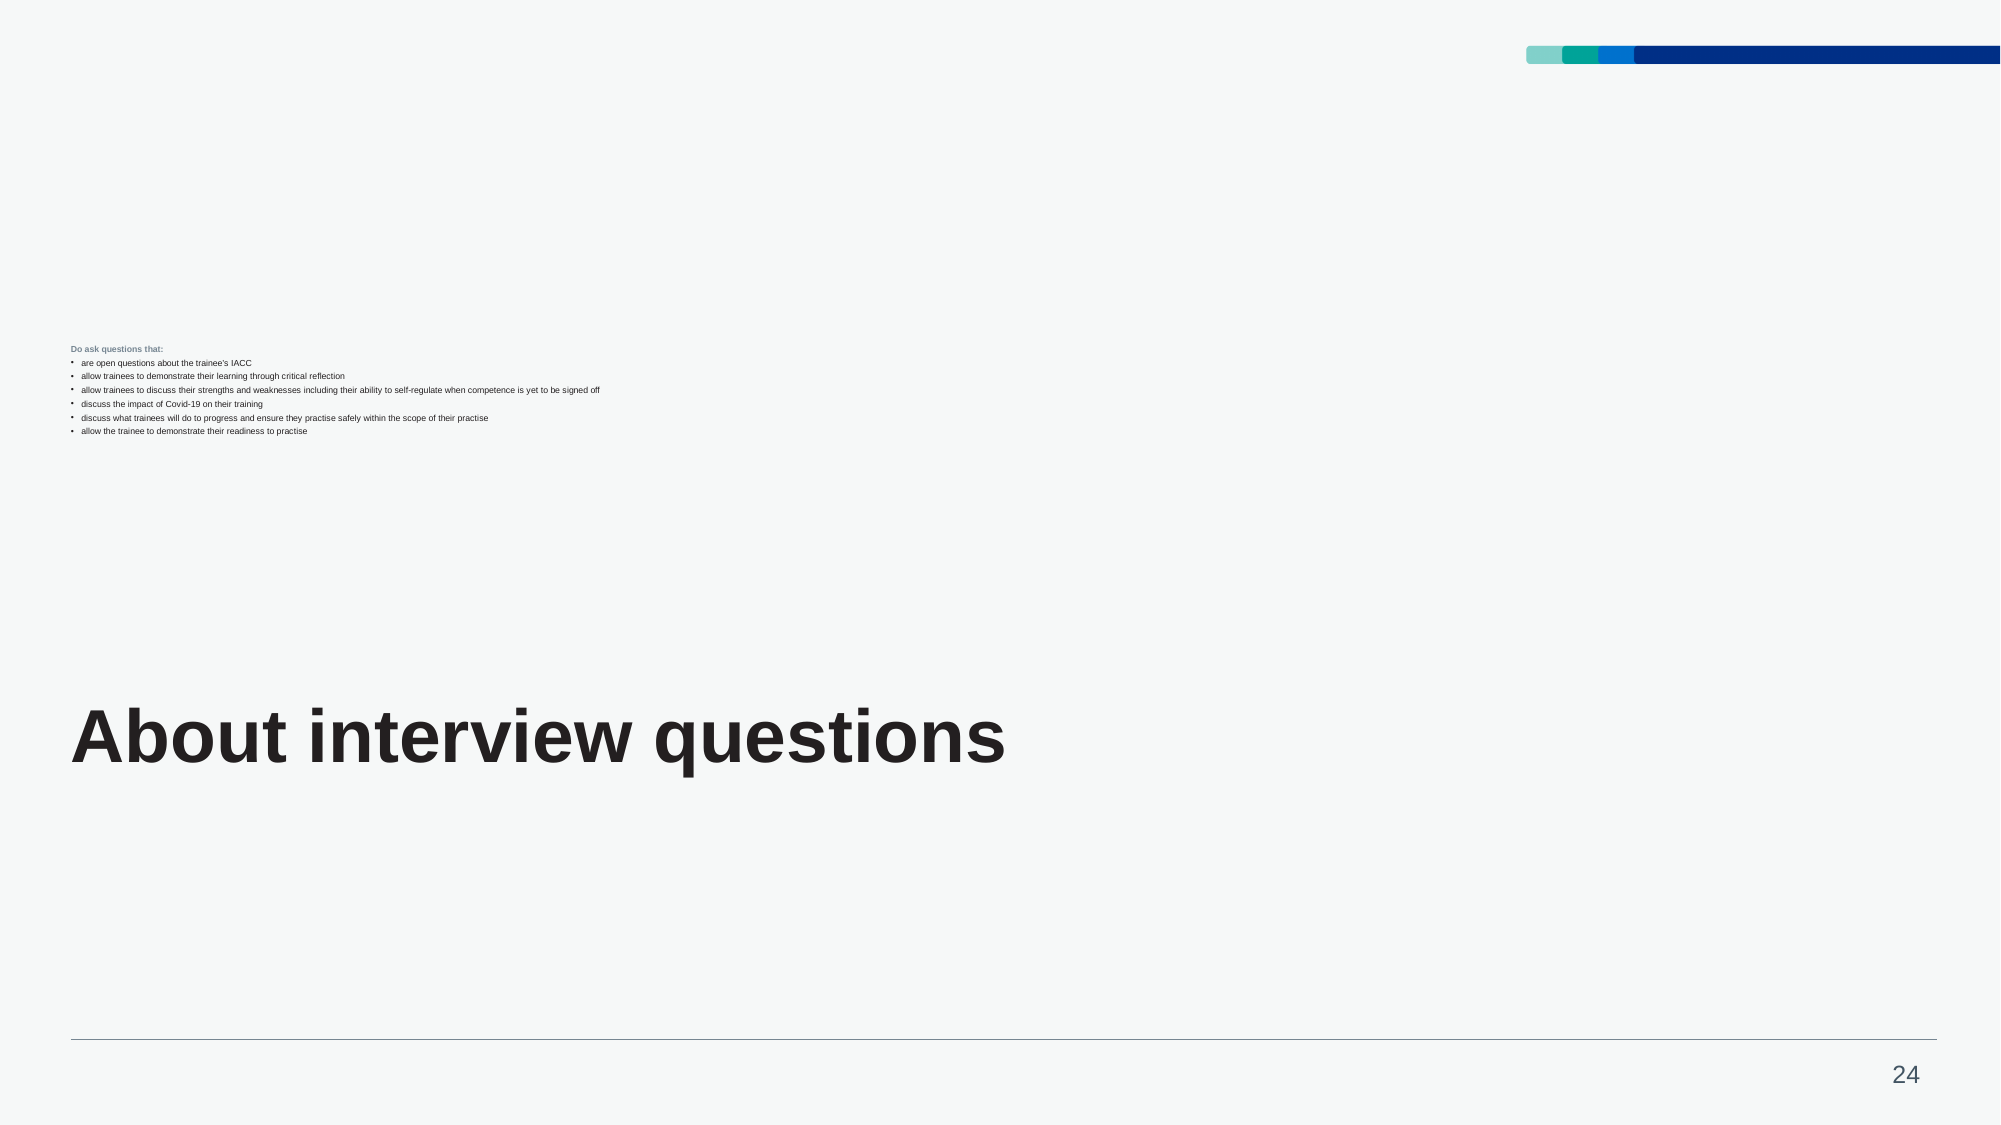

# Do ask questions that:
are open questions about the trainee’s IACC
allow trainees to demonstrate their learning through critical reflection
allow trainees to discuss their strengths and weaknesses including their ability to self-regulate when competence is yet to be signed off
discuss the impact of Covid-19 on their training
discuss what trainees will do to progress and ensure they practise safely within the scope of their practise
allow the trainee to demonstrate their readiness to practise
About interview questions